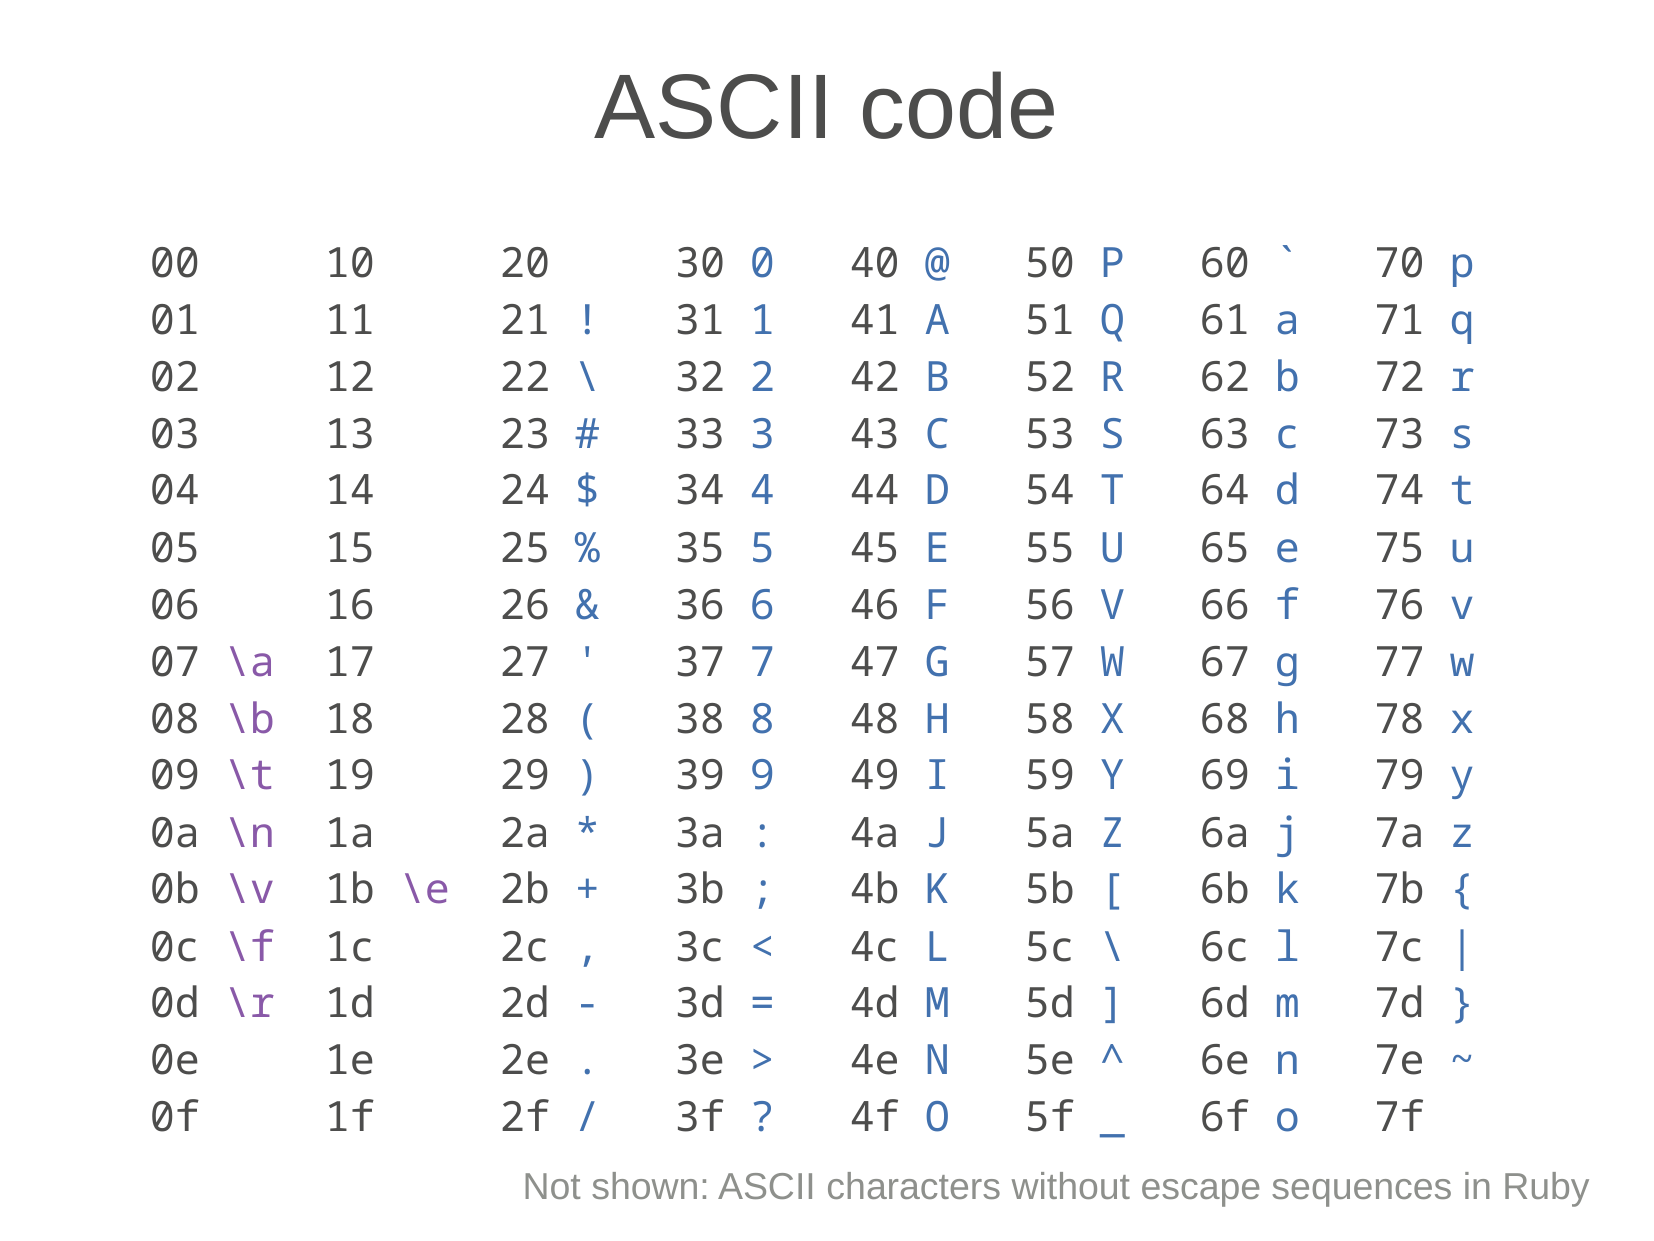

# ASCII code
00 10 20 30 0 40 @ 50 P 60 ` 70 p
01 11 21 ! 31 1 41 A 51 Q 61 a 71 q
02 12 22 \ 32 2 42 B 52 R 62 b 72 r
03 13 23 # 33 3 43 C 53 S 63 c 73 s
04 14 24 $ 34 4 44 D 54 T 64 d 74 t
05 15 25 % 35 5 45 E 55 U 65 e 75 u
06 16 26 & 36 6 46 F 56 V 66 f 76 v
07 \a 17 27 ' 37 7 47 G 57 W 67 g 77 w
08 \b 18 28 ( 38 8 48 H 58 X 68 h 78 x
09 \t 19 29 ) 39 9 49 I 59 Y 69 i 79 y
0a \n 1a 2a * 3a : 4a J 5a Z 6a j 7a z
0b \v 1b \e 2b + 3b ; 4b K 5b [ 6b k 7b {
0c \f 1c 2c , 3c < 4c L 5c \ 6c l 7c |
0d \r 1d 2d - 3d = 4d M 5d ] 6d m 7d }
0e 1e 2e . 3e > 4e N 5e ^ 6e n 7e ~
0f 1f 2f / 3f ? 4f O 5f _ 6f o 7f
Not shown: ASCII characters without escape sequences in Ruby